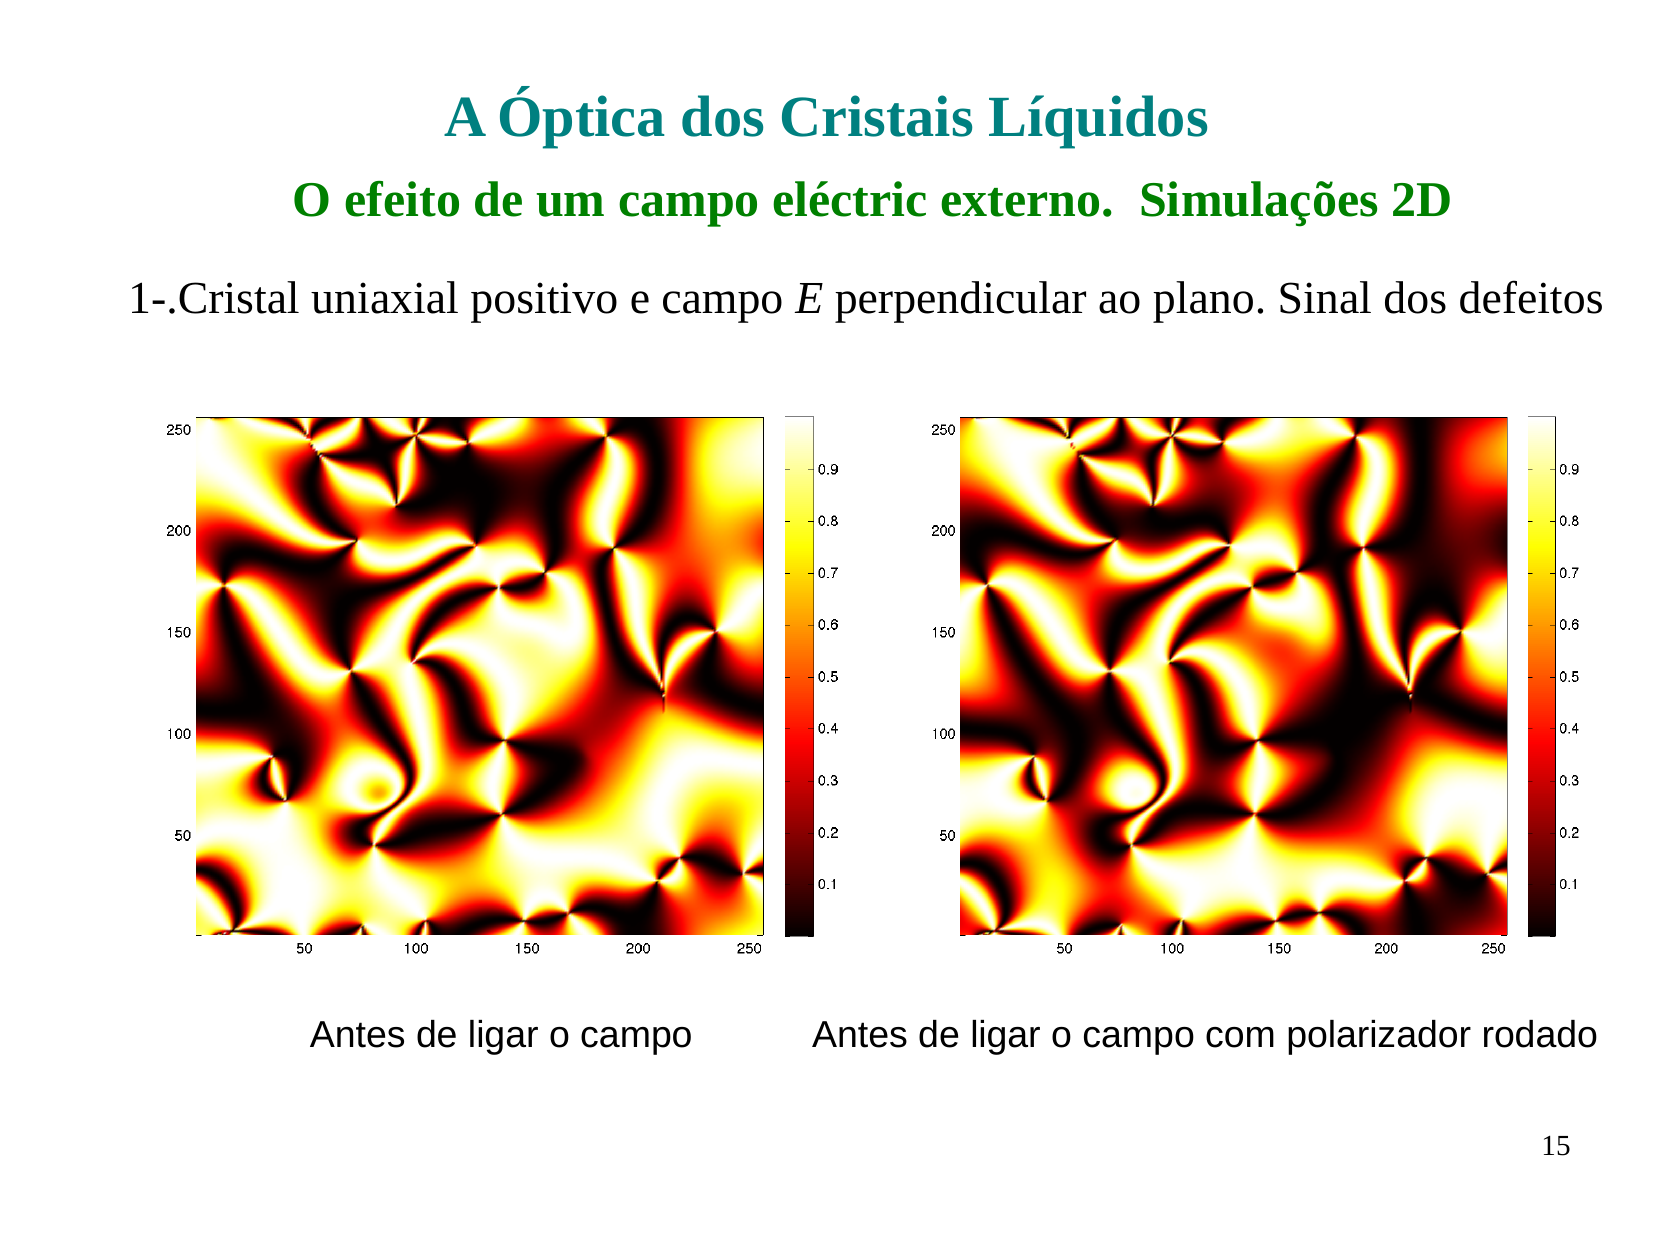

# A Óptica dos Cristais Líquidos
O efeito de um campo eléctric externo. Simulações 2D
1-.Cristal uniaxial positivo e campo E perpendicular ao plano. Sinal dos defeitos
Antes de ligar o campo com polarizador rodado
Antes de ligar o campo
15